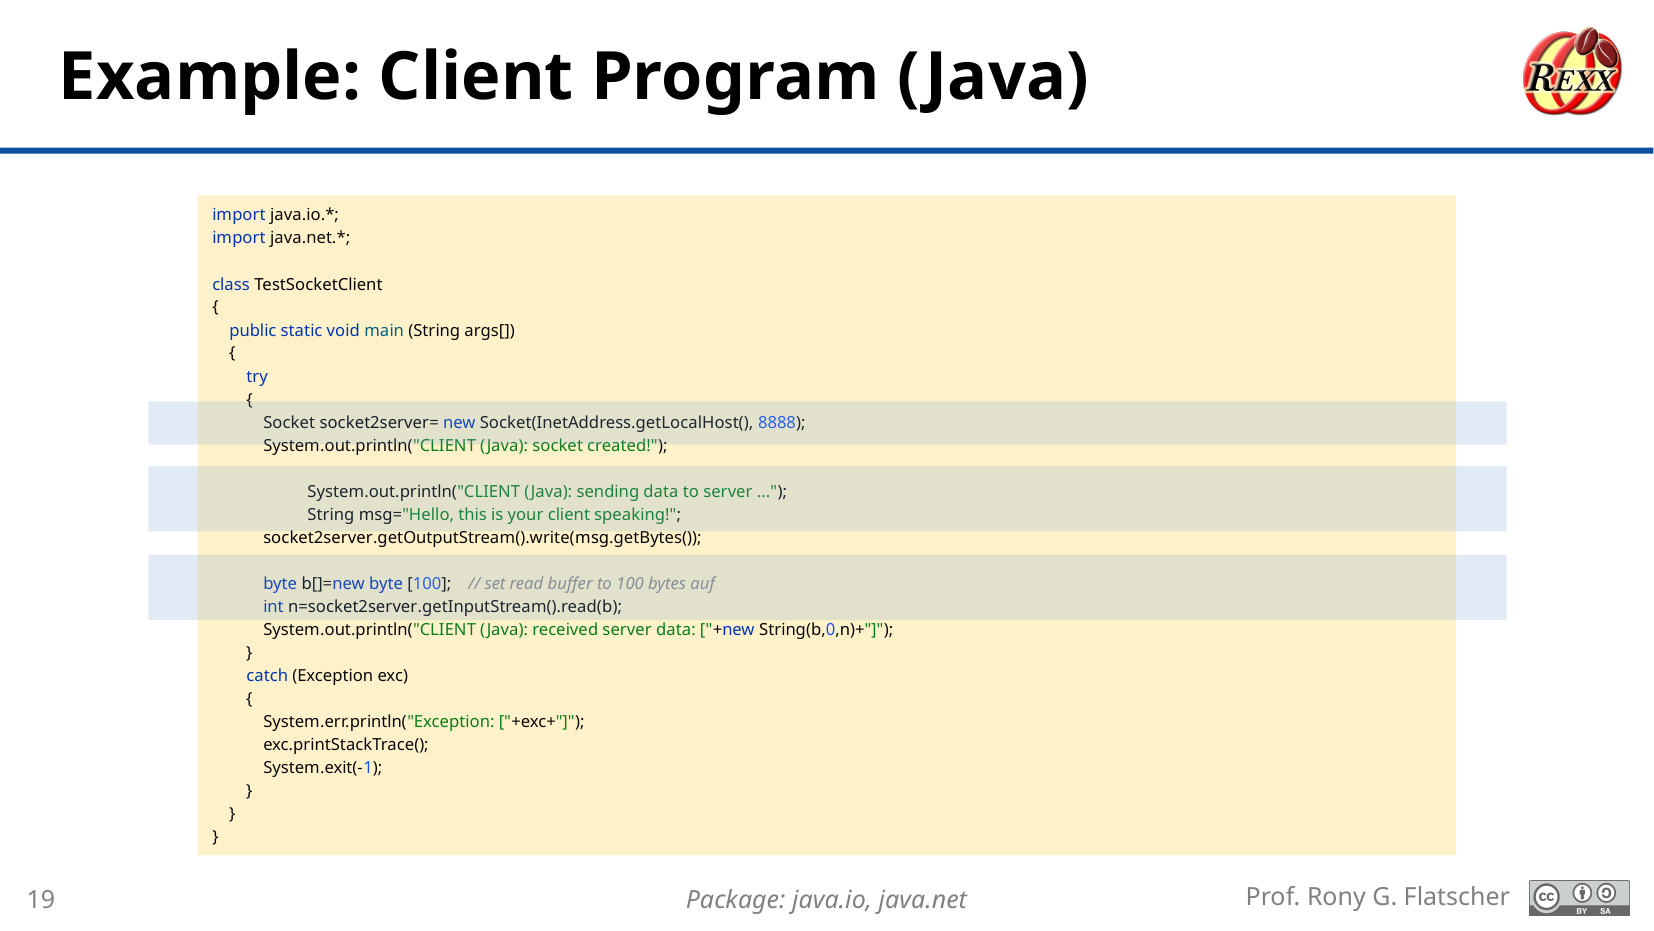

# Example: Client Program (Java)
import java.io.*;
import java.net.*;
class TestSocketClient
{
 public static void main (String args[])
 {
 try
 {
 Socket socket2server= new Socket(InetAddress.getLocalHost(), 8888);
 System.out.println("CLIENT (Java): socket created!");
	 System.out.println("CLIENT (Java): sending data to server ...");
	 String msg="Hello, this is your client speaking!";
 socket2server.getOutputStream().write(msg.getBytes());
 byte b[]=new byte [100]; // set read buffer to 100 bytes auf
 int n=socket2server.getInputStream().read(b);
 System.out.println("CLIENT (Java): received server data: ["+new String(b,0,n)+"]");
 }
 catch (Exception exc)
 {
 System.err.println("Exception: ["+exc+"]");
 exc.printStackTrace();
 System.exit(-1);
 }
 }
}
Package: java.io, java.net